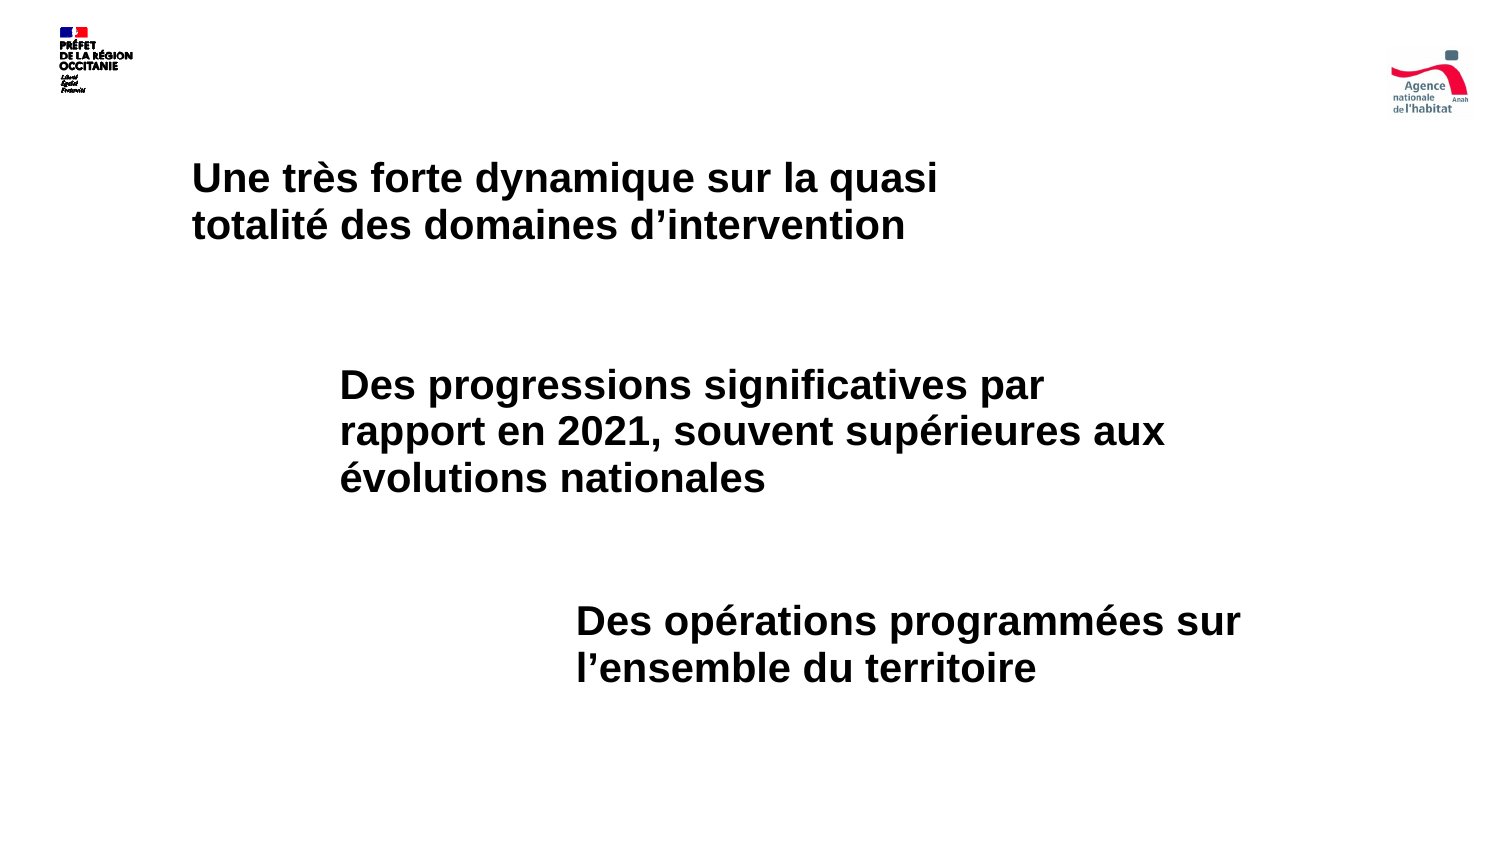

Une très forte dynamique sur la quasi totalité des domaines d’intervention
Des progressions significatives par rapport en 2021, souvent supérieures aux évolutions nationales
Des opérations programmées sur l’ensemble du territoire